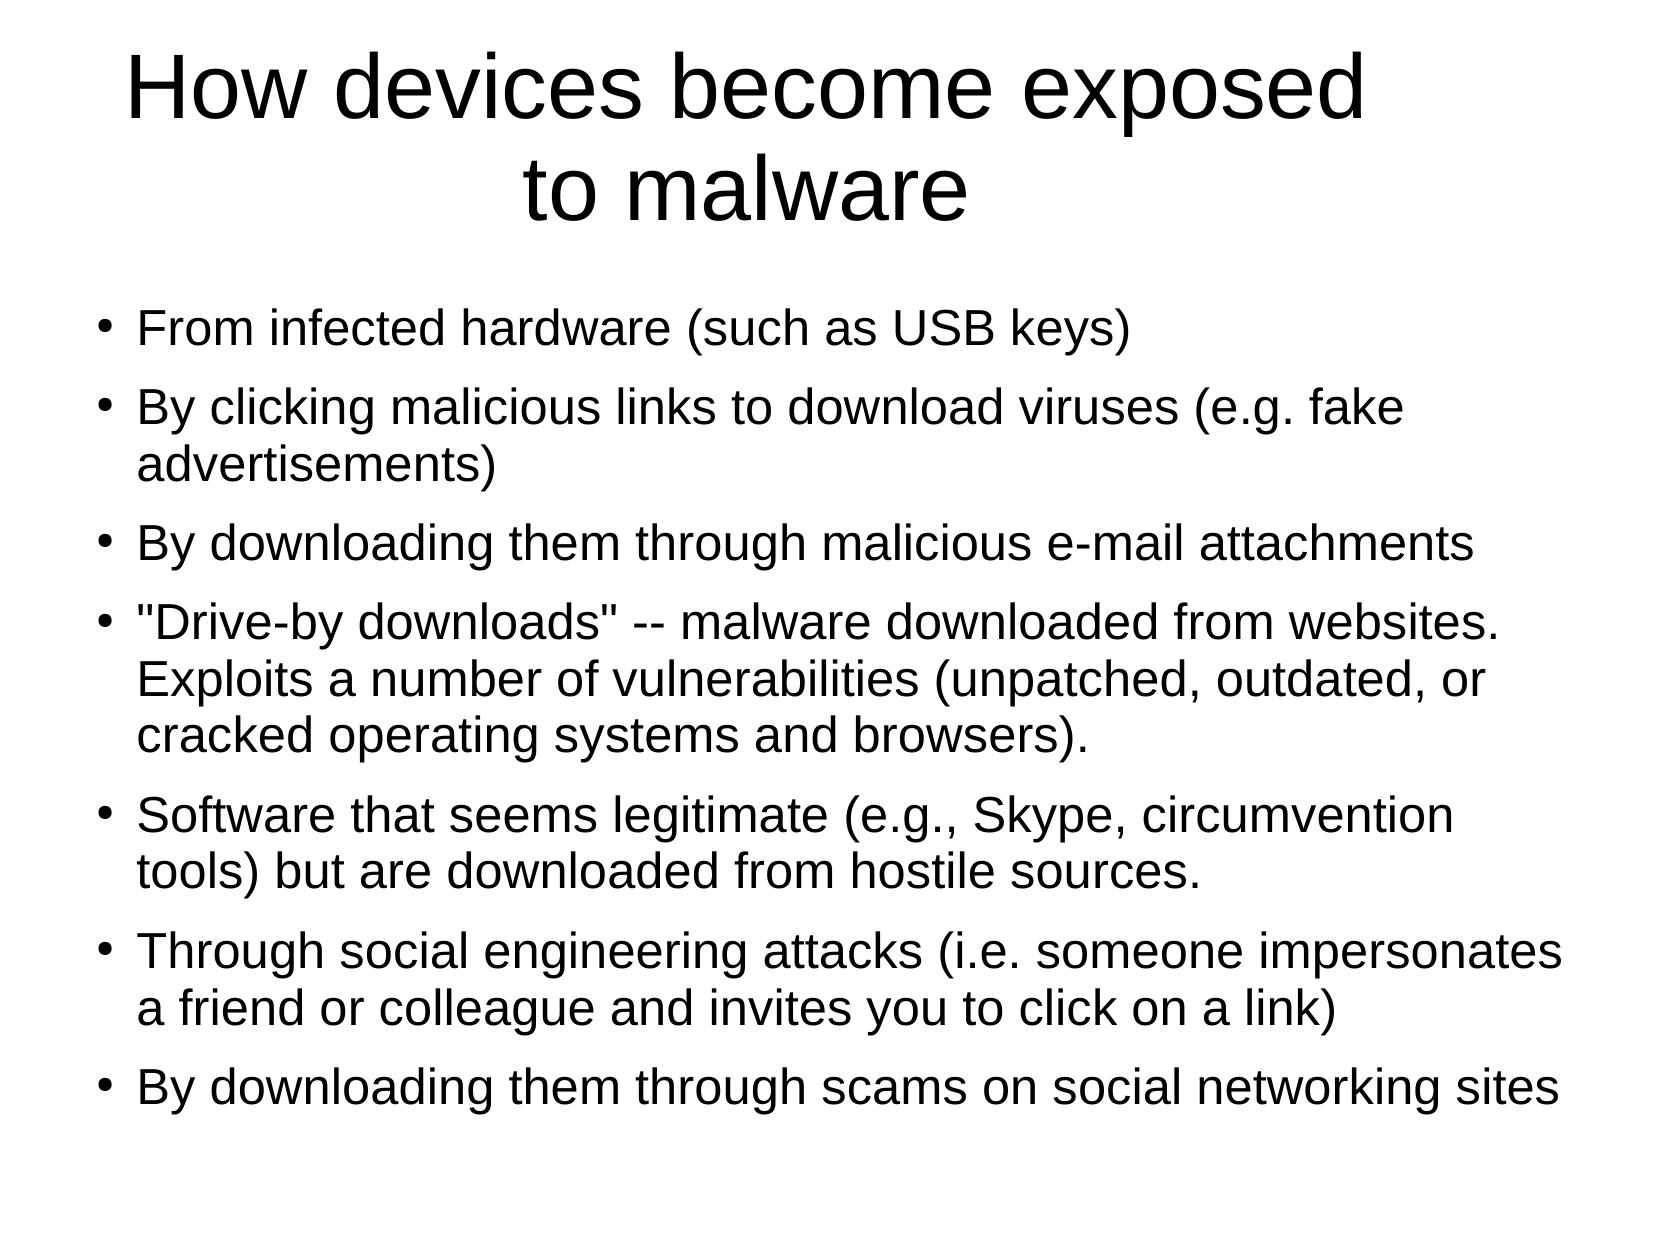

# How devices become exposed to malware
From infected hardware (such as USB keys)
By clicking malicious links to download viruses (e.g. fake advertisements)
By downloading them through malicious e-mail attachments
"Drive-by downloads" -- malware downloaded from websites. Exploits a number of vulnerabilities (unpatched, outdated, or cracked operating systems and browsers).
Software that seems legitimate (e.g., Skype, circumvention tools) but are downloaded from hostile sources.
Through social engineering attacks (i.e. someone impersonates a friend or colleague and invites you to click on a link)
By downloading them through scams on social networking sites